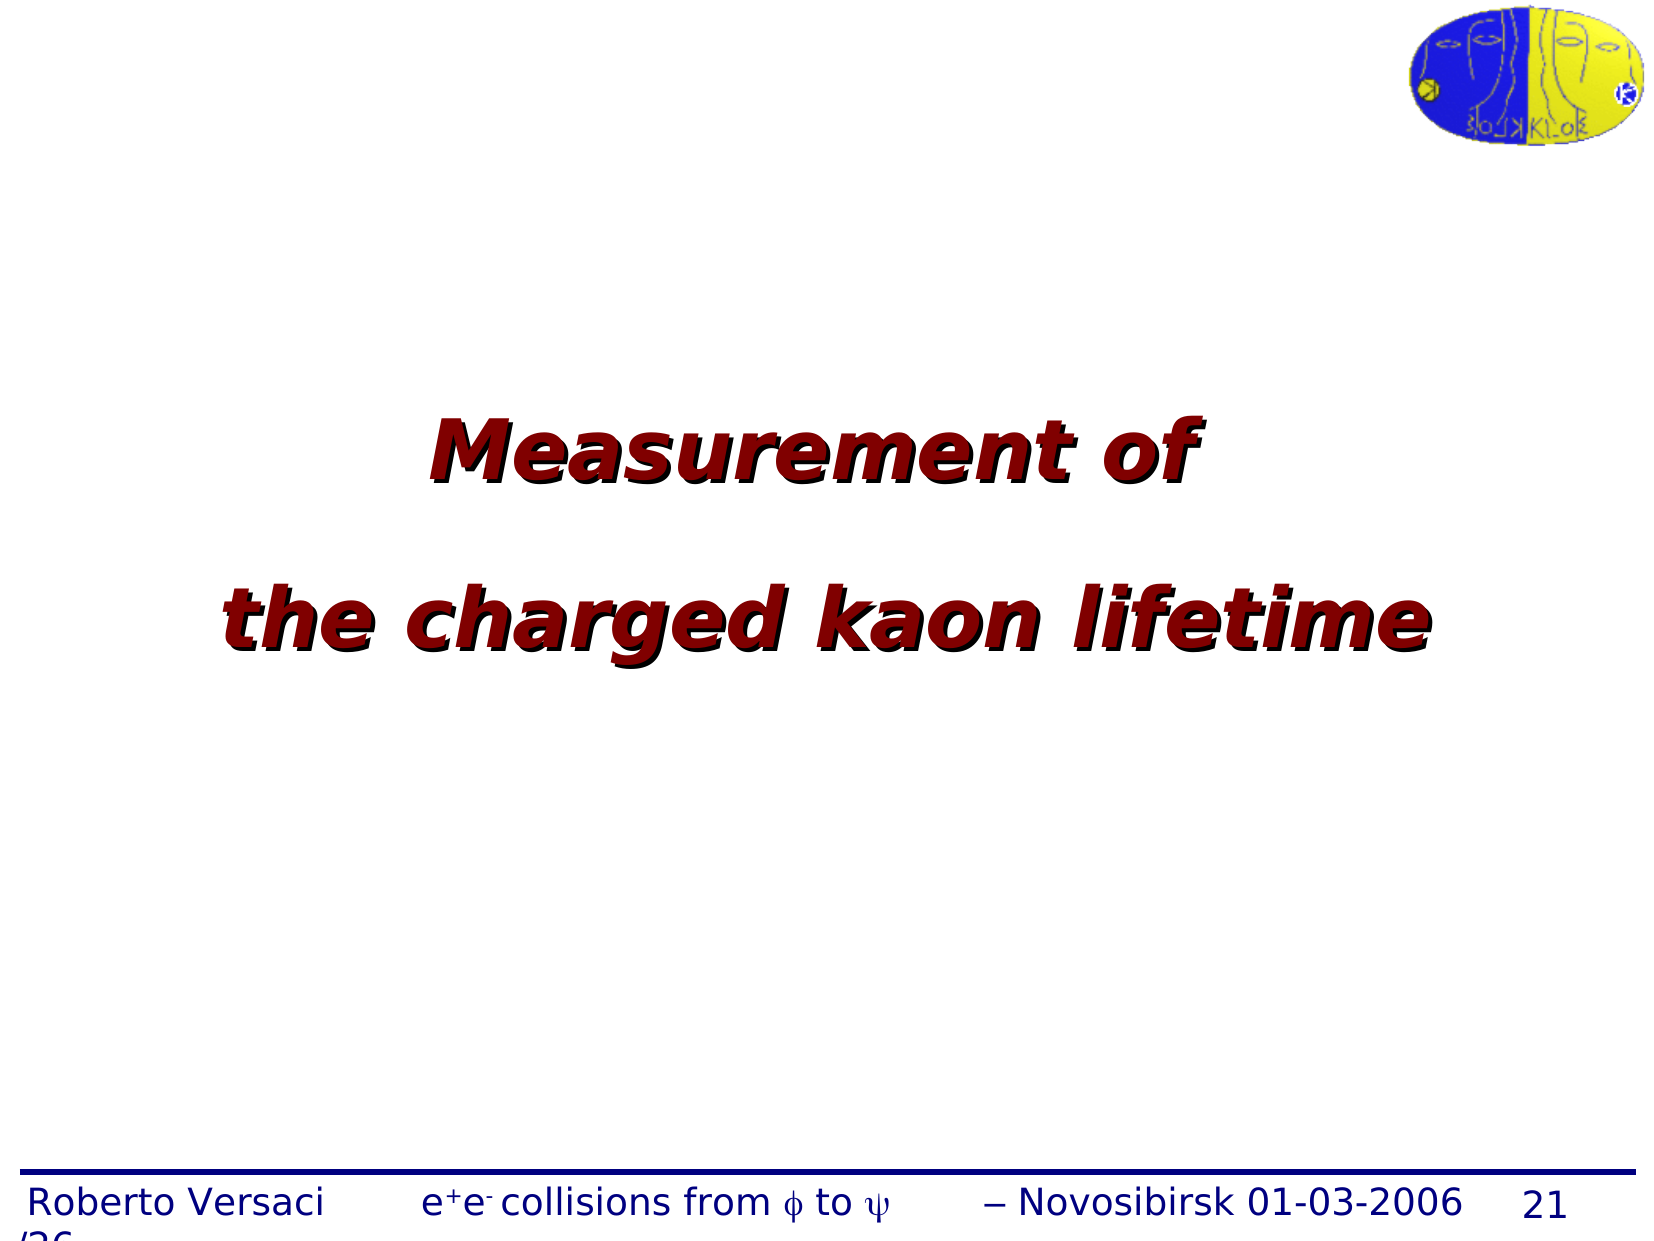

Measurement of
the charged kaon lifetime
21